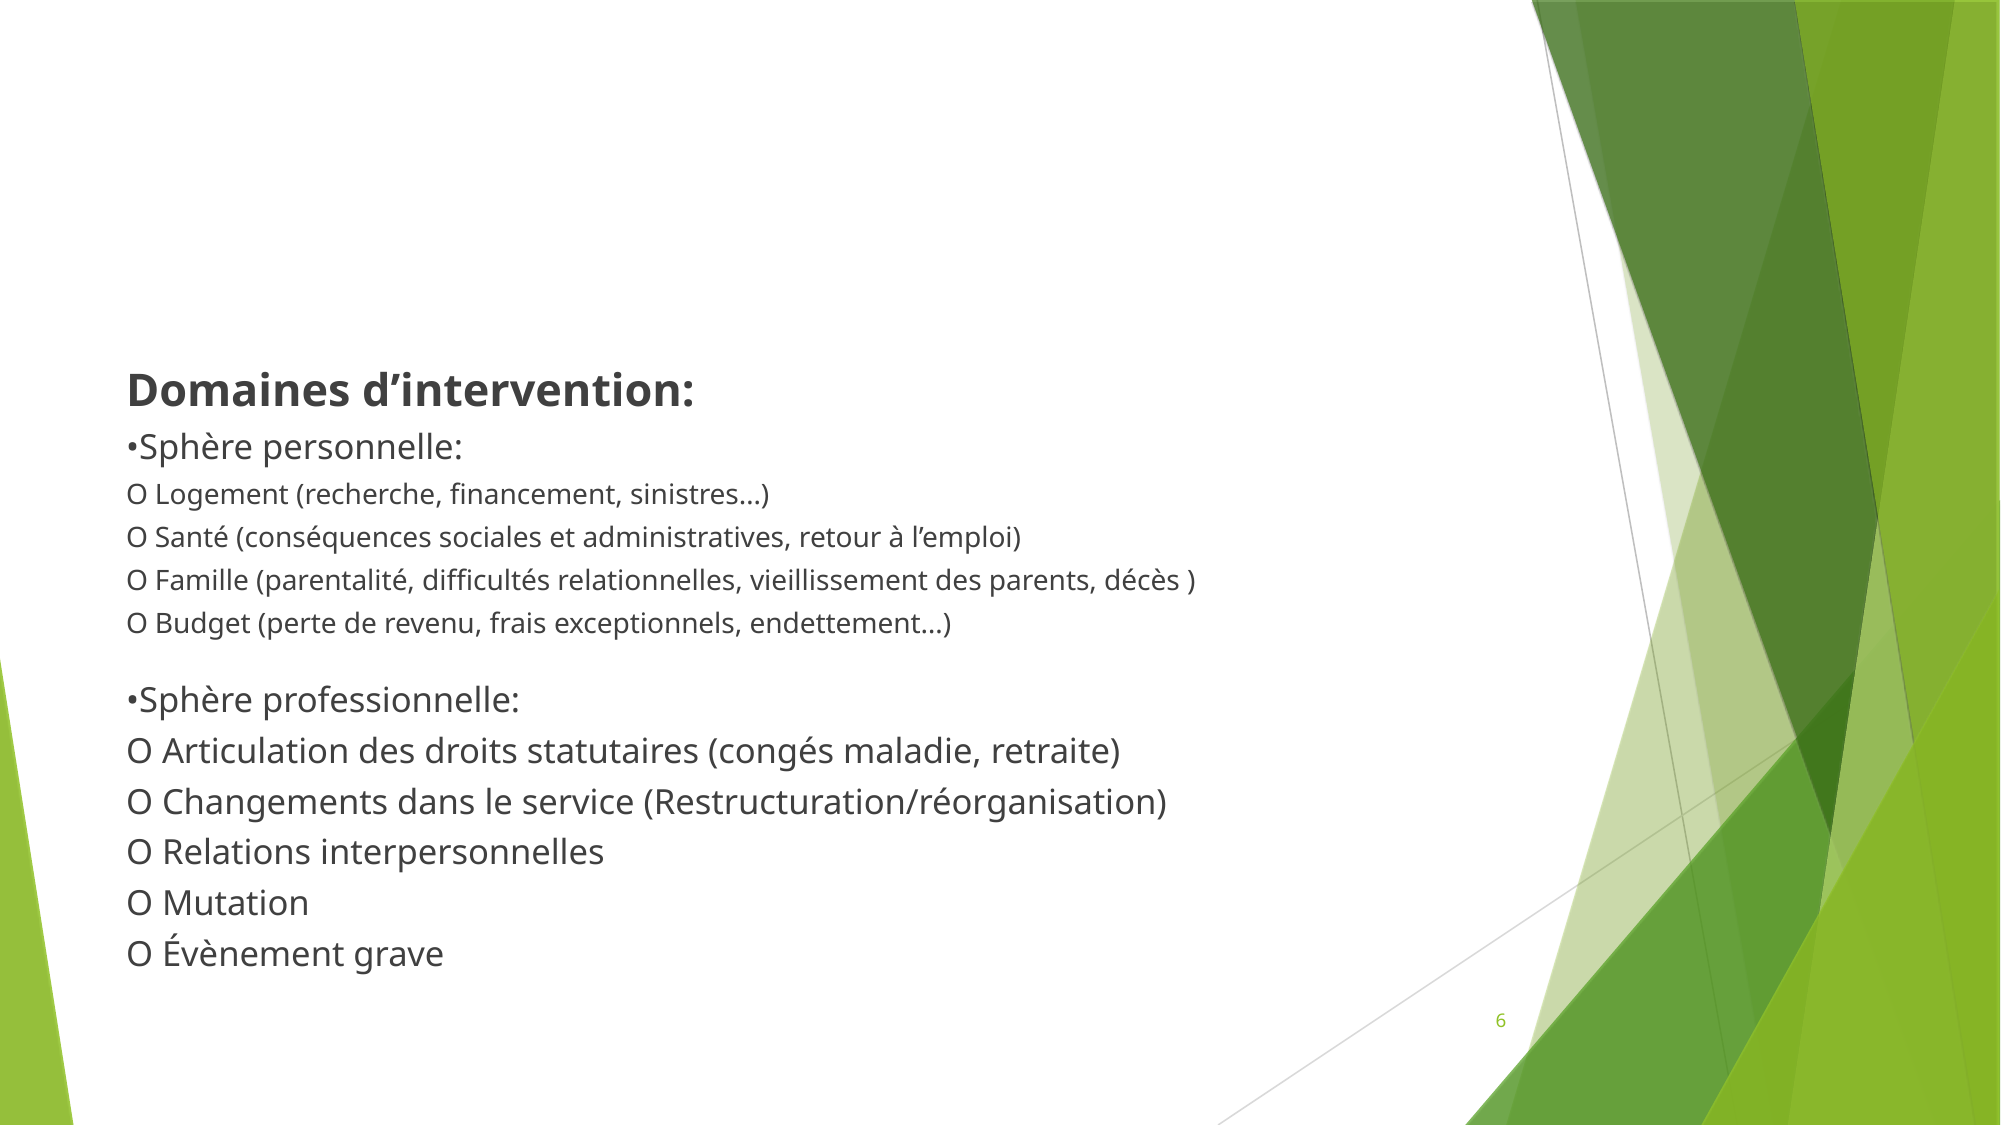

# Domaines d’intervention:
•Sphère personnelle:
O Logement (recherche, financement, sinistres…)
O Santé (conséquences sociales et administratives, retour à l’emploi)
O Famille (parentalité, difficultés relationnelles, vieillissement des parents, décès )
O Budget (perte de revenu, frais exceptionnels, endettement…)
•Sphère professionnelle:
O Articulation des droits statutaires (congés maladie, retraite)
O Changements dans le service (Restructuration/réorganisation)
O Relations interpersonnelles
O Mutation
O Évènement grave